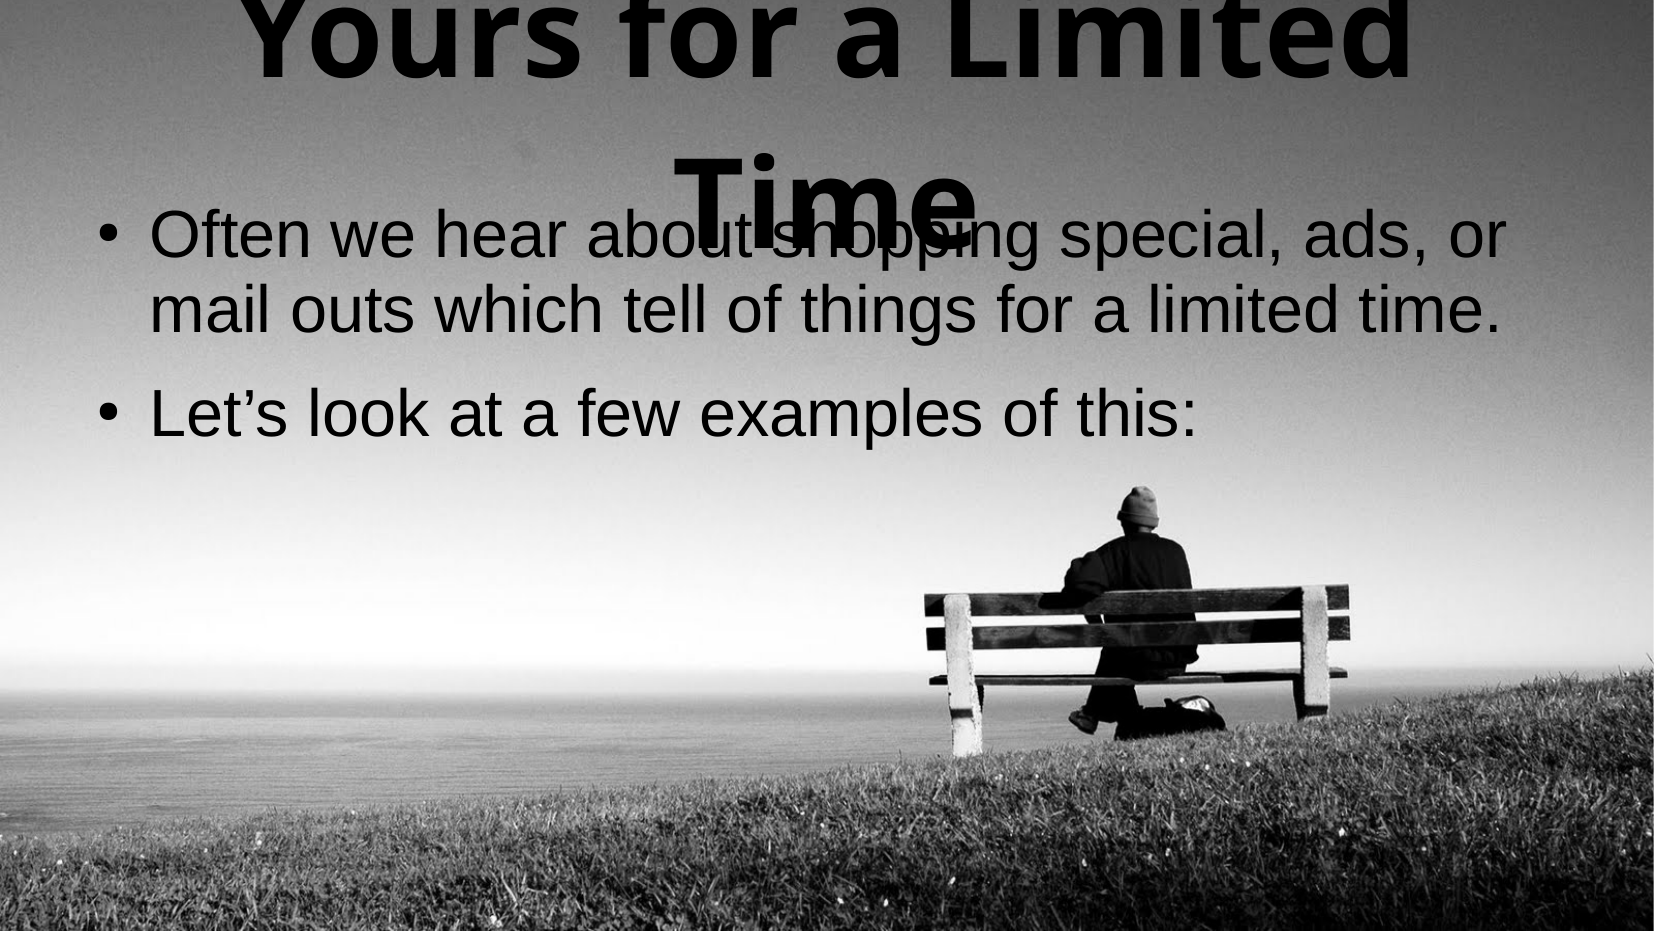

# Yours for a Limited Time
Often we hear about shopping special, ads, or mail outs which tell of things for a limited time.
Let’s look at a few examples of this: